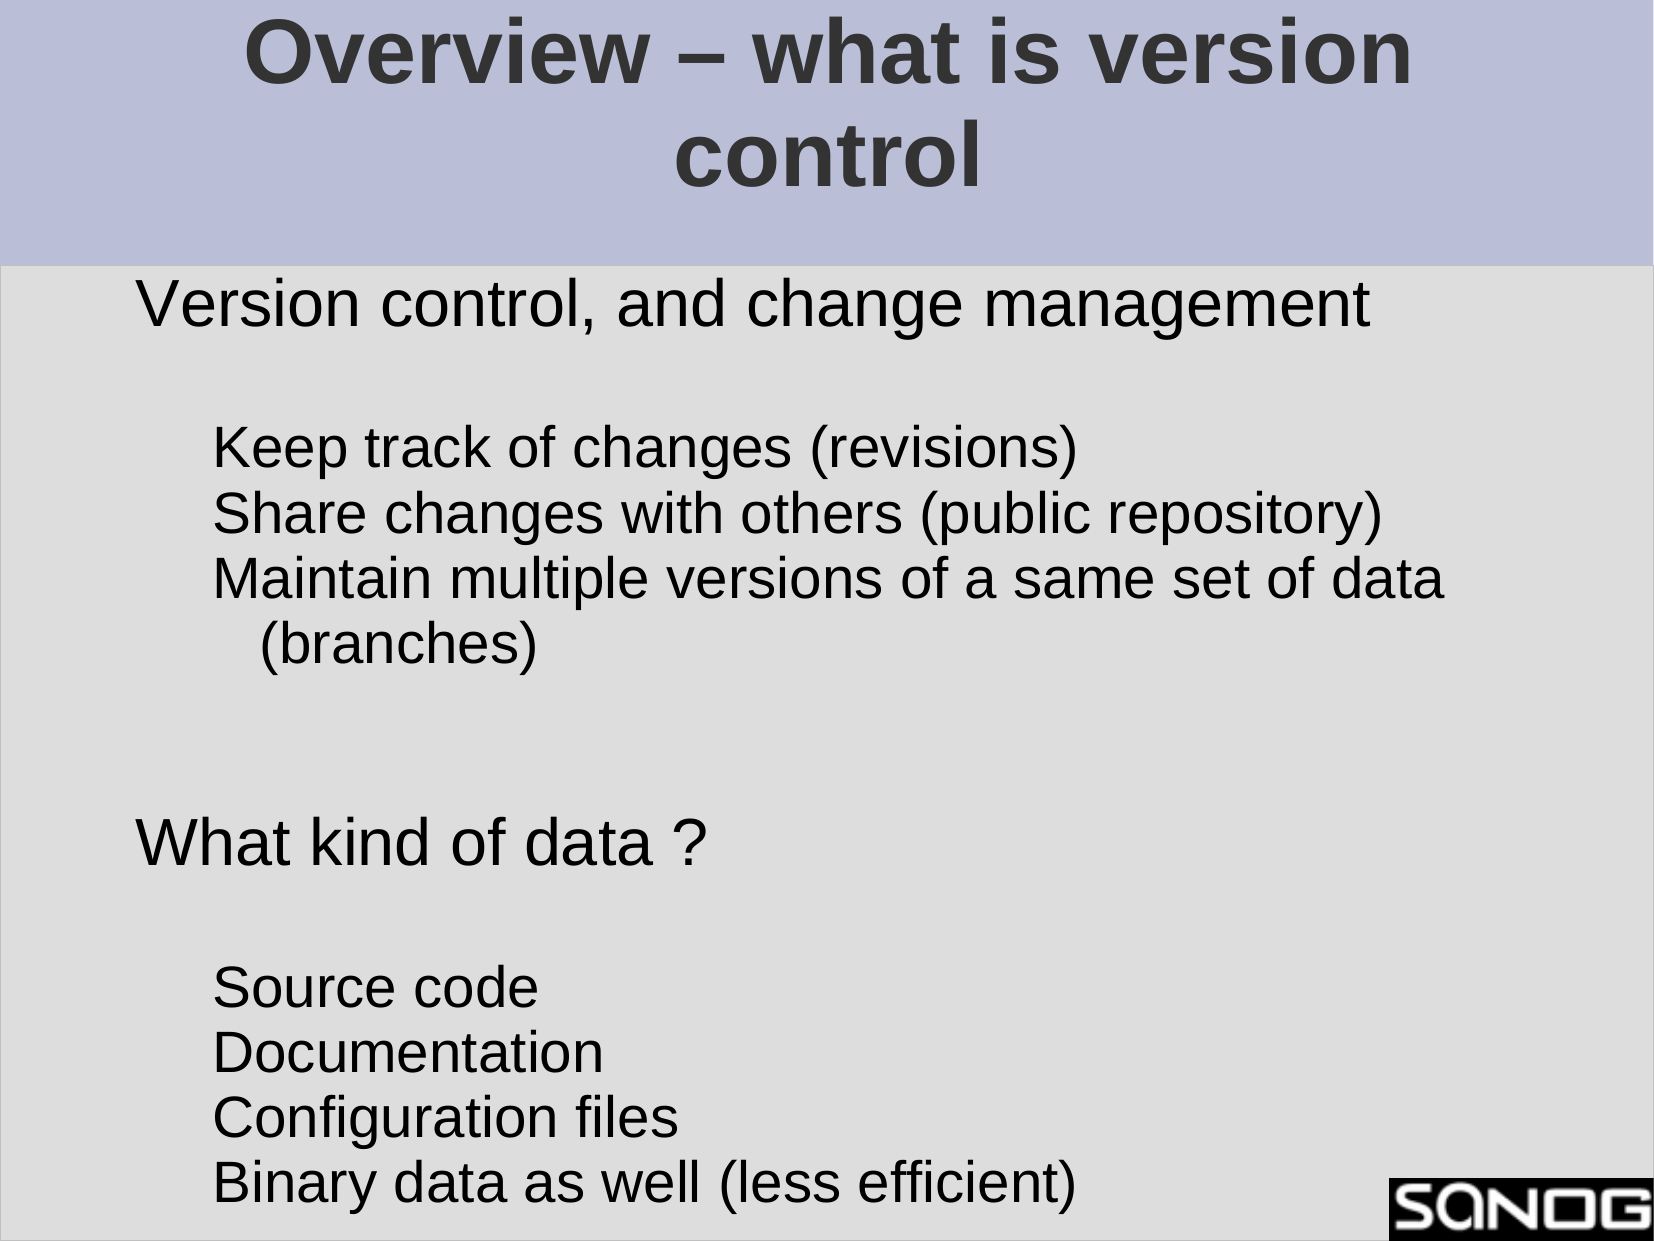

# Overview – what is version control
Version control, and change management
Keep track of changes (revisions)
Share changes with others (public repository)
Maintain multiple versions of a same set of data (branches)
What kind of data ?
Source code
Documentation
Configuration files
Binary data as well (less efficient)